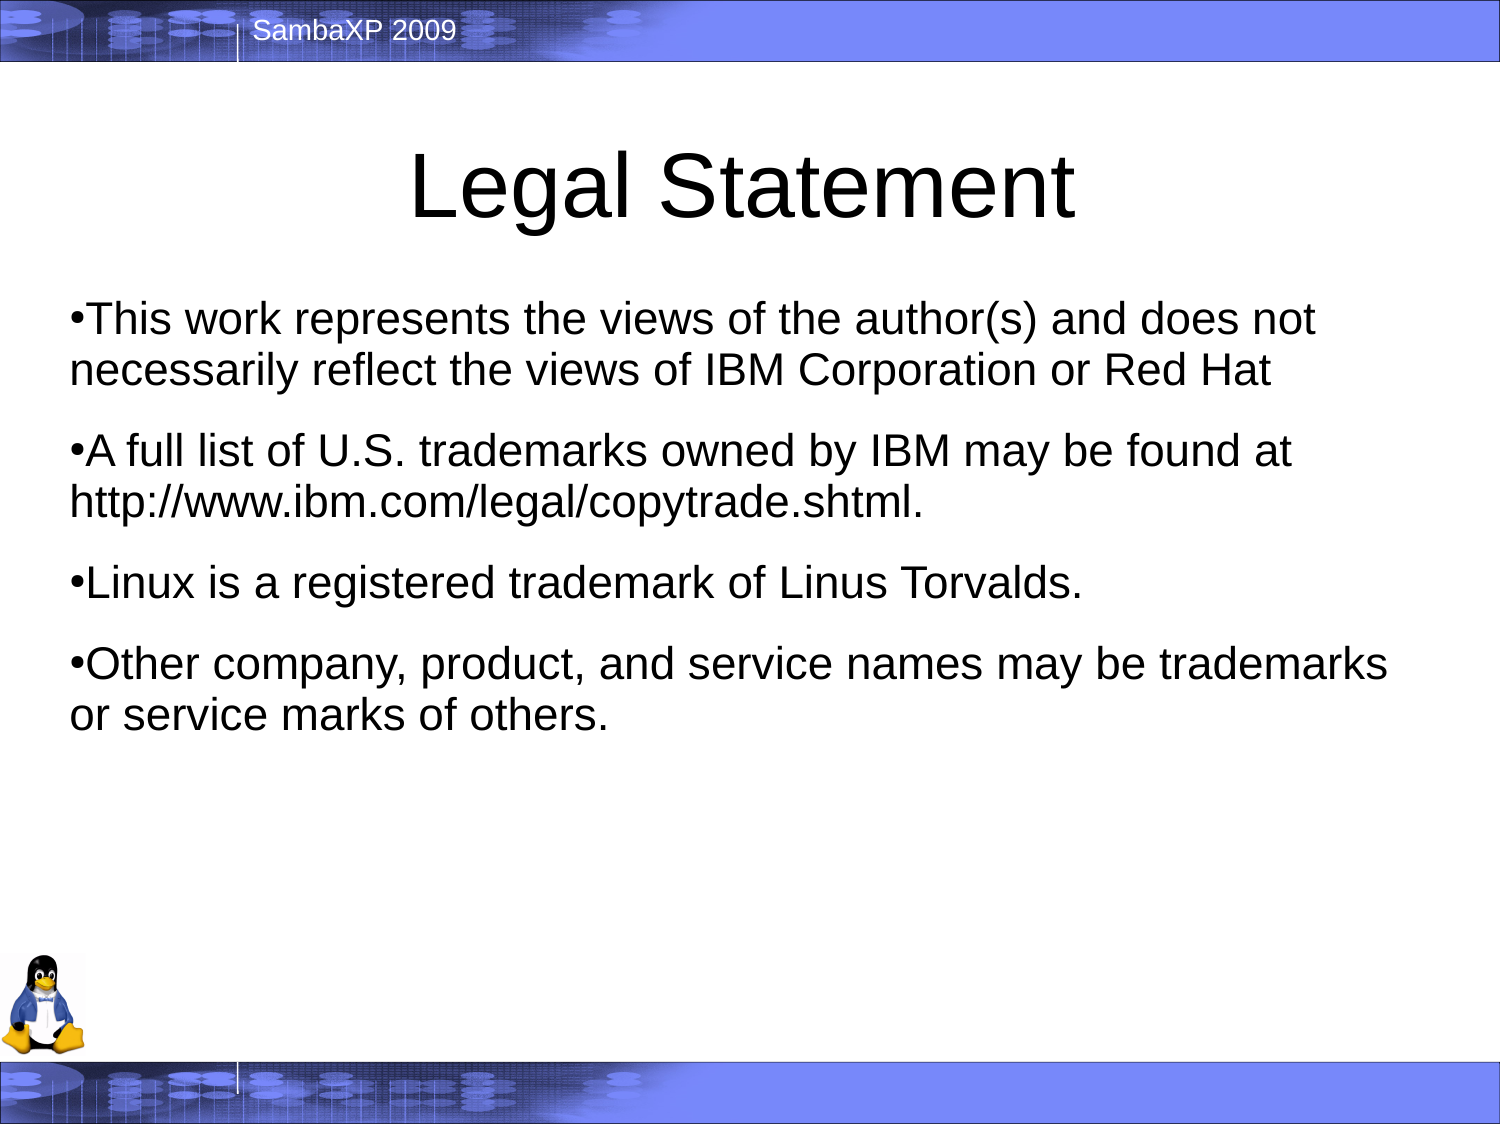

# Legal Statement
This work represents the views of the author(s) and does not necessarily reflect the views of IBM Corporation or Red Hat
A full list of U.S. trademarks owned by IBM may be found at http://www.ibm.com/legal/copytrade.shtml.
Linux is a registered trademark of Linus Torvalds.
Other company, product, and service names may be trademarks or service marks of others.